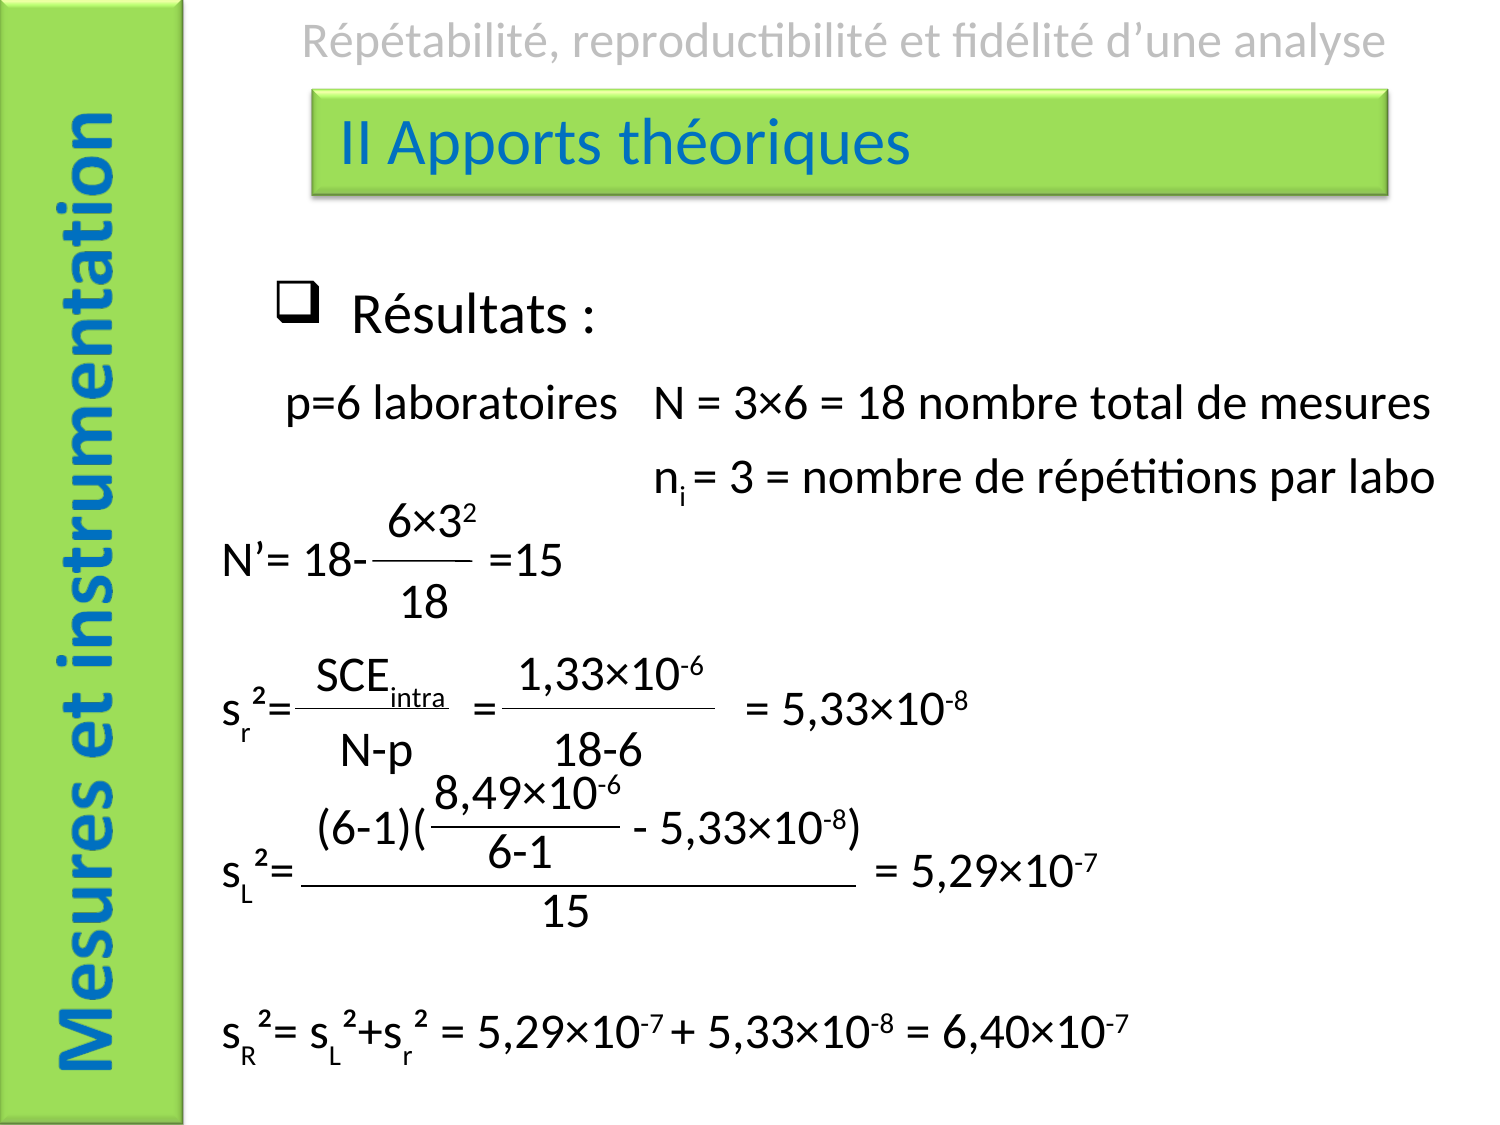

Répétabilité, reproductibilité et fidélité d’une analyse
II Apports théoriques
 Résultats :
		p=6 laboratoires 	N = 3×6 = 18 nombre total de mesures
							ni = 3 = nombre de répétitions par labo
N’= 18-	 =15
sr²= = = 5,33×10-8
sL²=								= 5,29×10-7
sR²= sL²+sr² = 5,29×10-7 + 5,33×10-8 = 6,40×10-7
6×32
18
1,33×10-6
SCEintra
N-p
18-6
8,49×10-6
(6-1)(			 - 5,33×10-8)
6-1
15